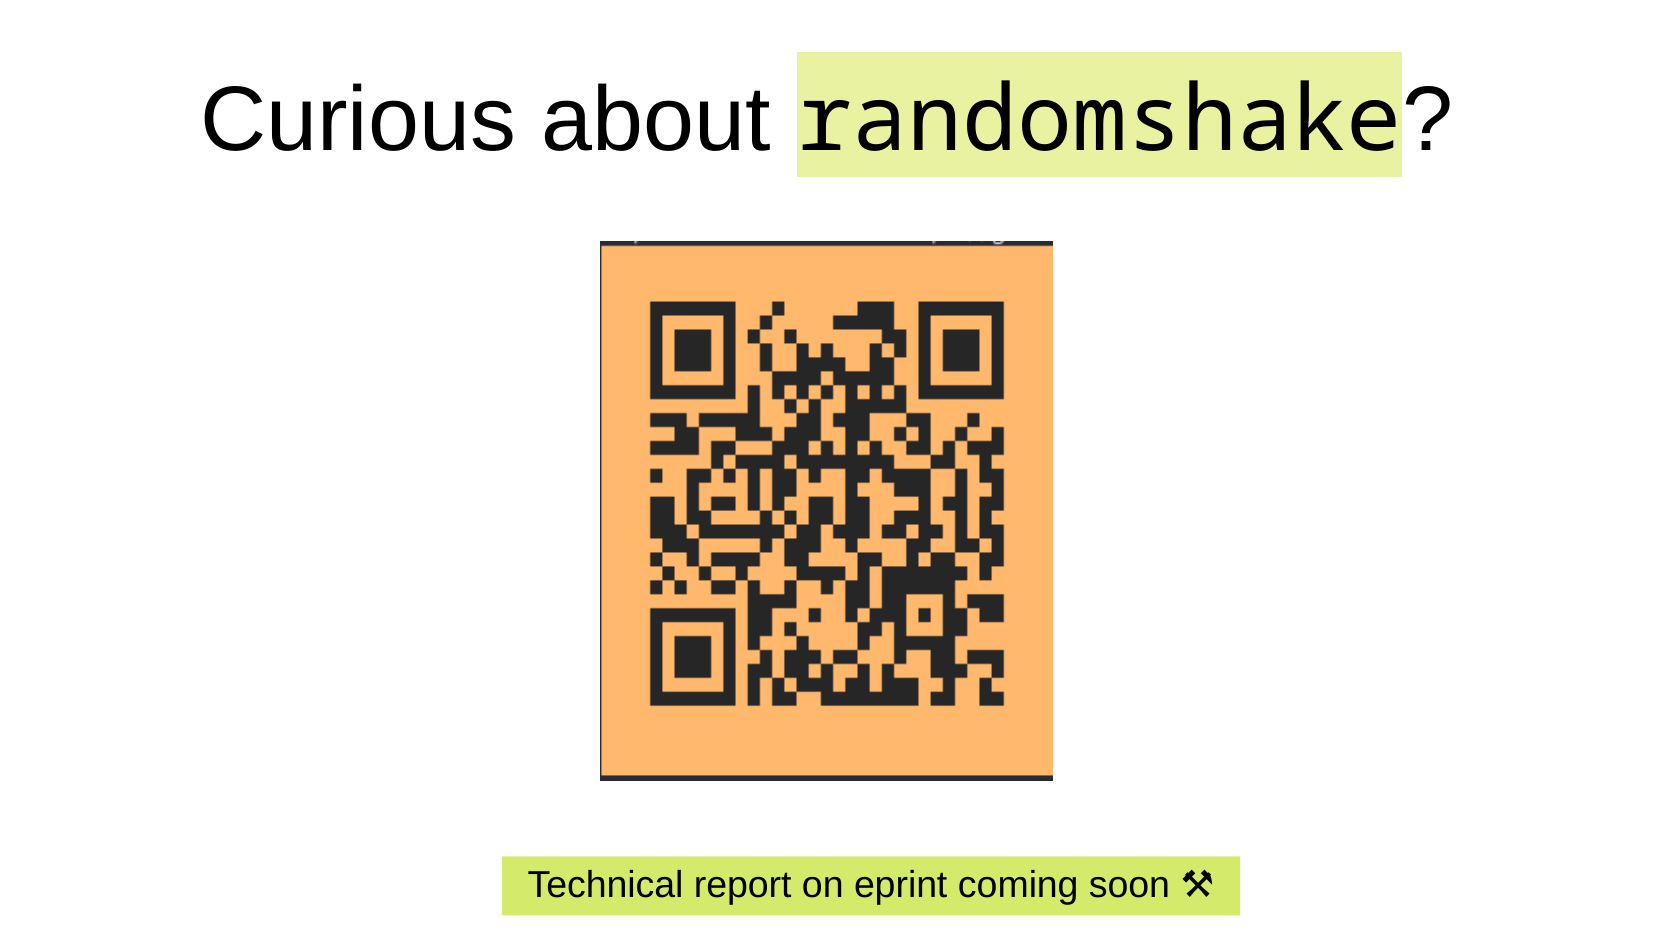

# Curious about randomshake?
Technical report on eprint coming soon ⚒️